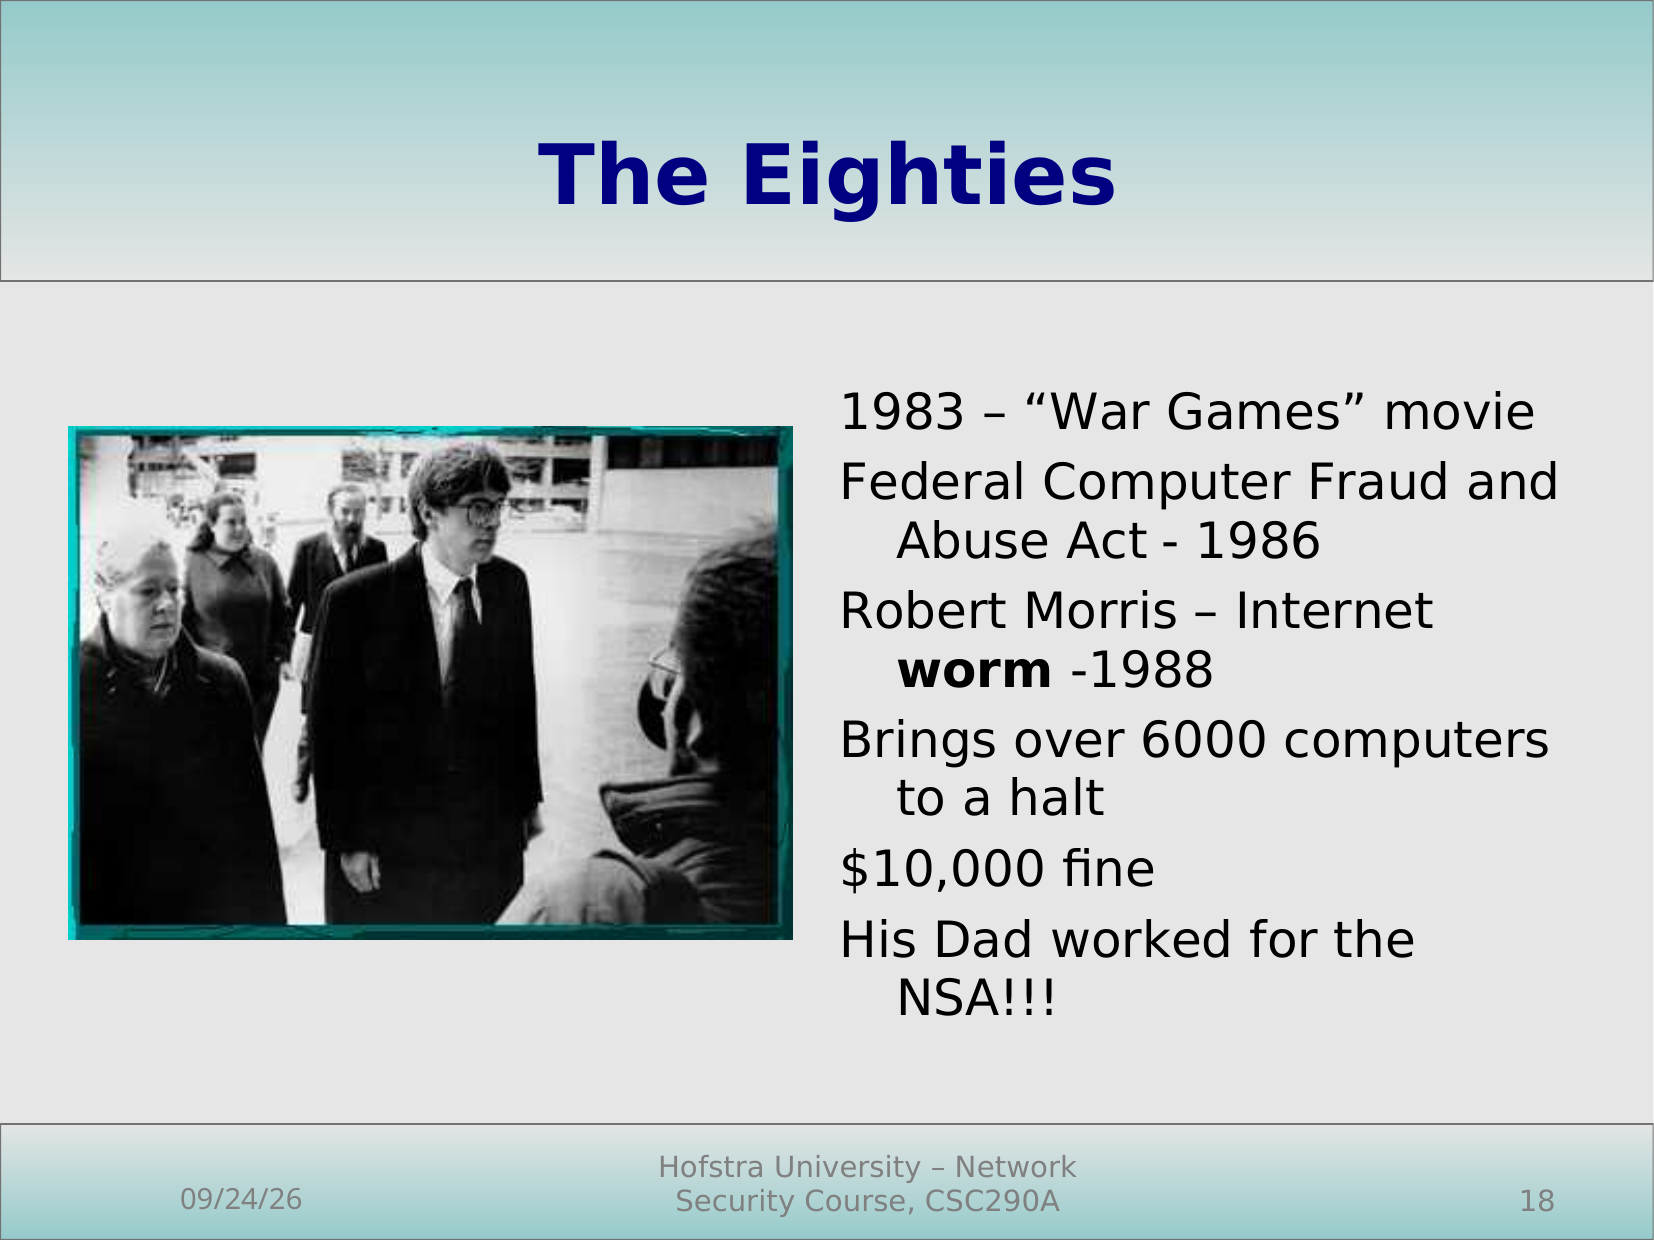

# The Eighties
1983 – “War Games” movie
Federal Computer Fraud and Abuse Act - 1986
Robert Morris – Internet worm -1988
Brings over 6000 computers to a halt
$10,000 fine
His Dad worked for the NSA!!!
18